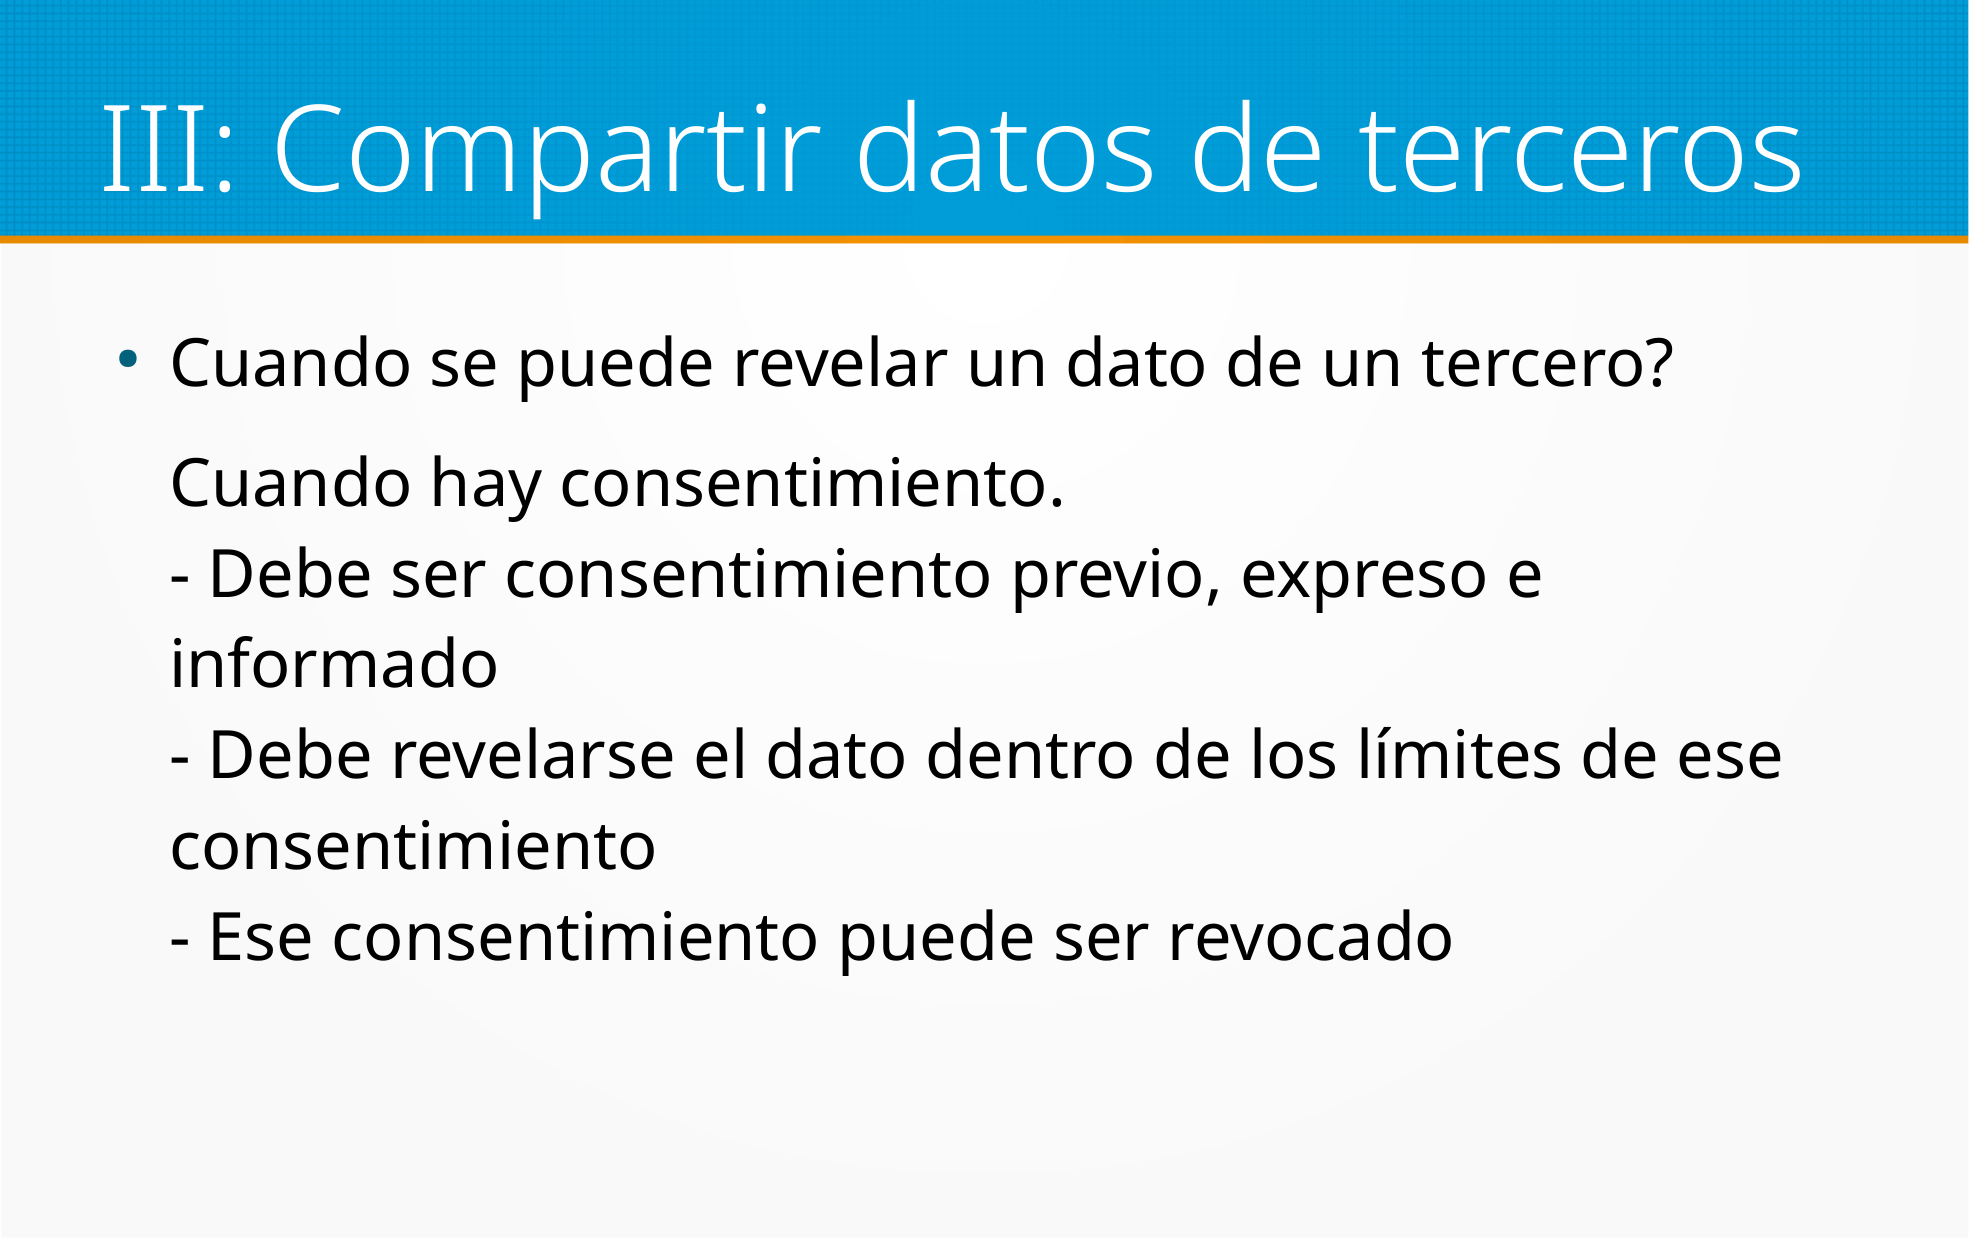

# III: Compartir datos de terceros
Cuando se puede revelar un dato de un tercero?
Cuando hay consentimiento.
- Debe ser consentimiento previo, expreso e informado
- Debe revelarse el dato dentro de los límites de ese consentimiento
- Ese consentimiento puede ser revocado